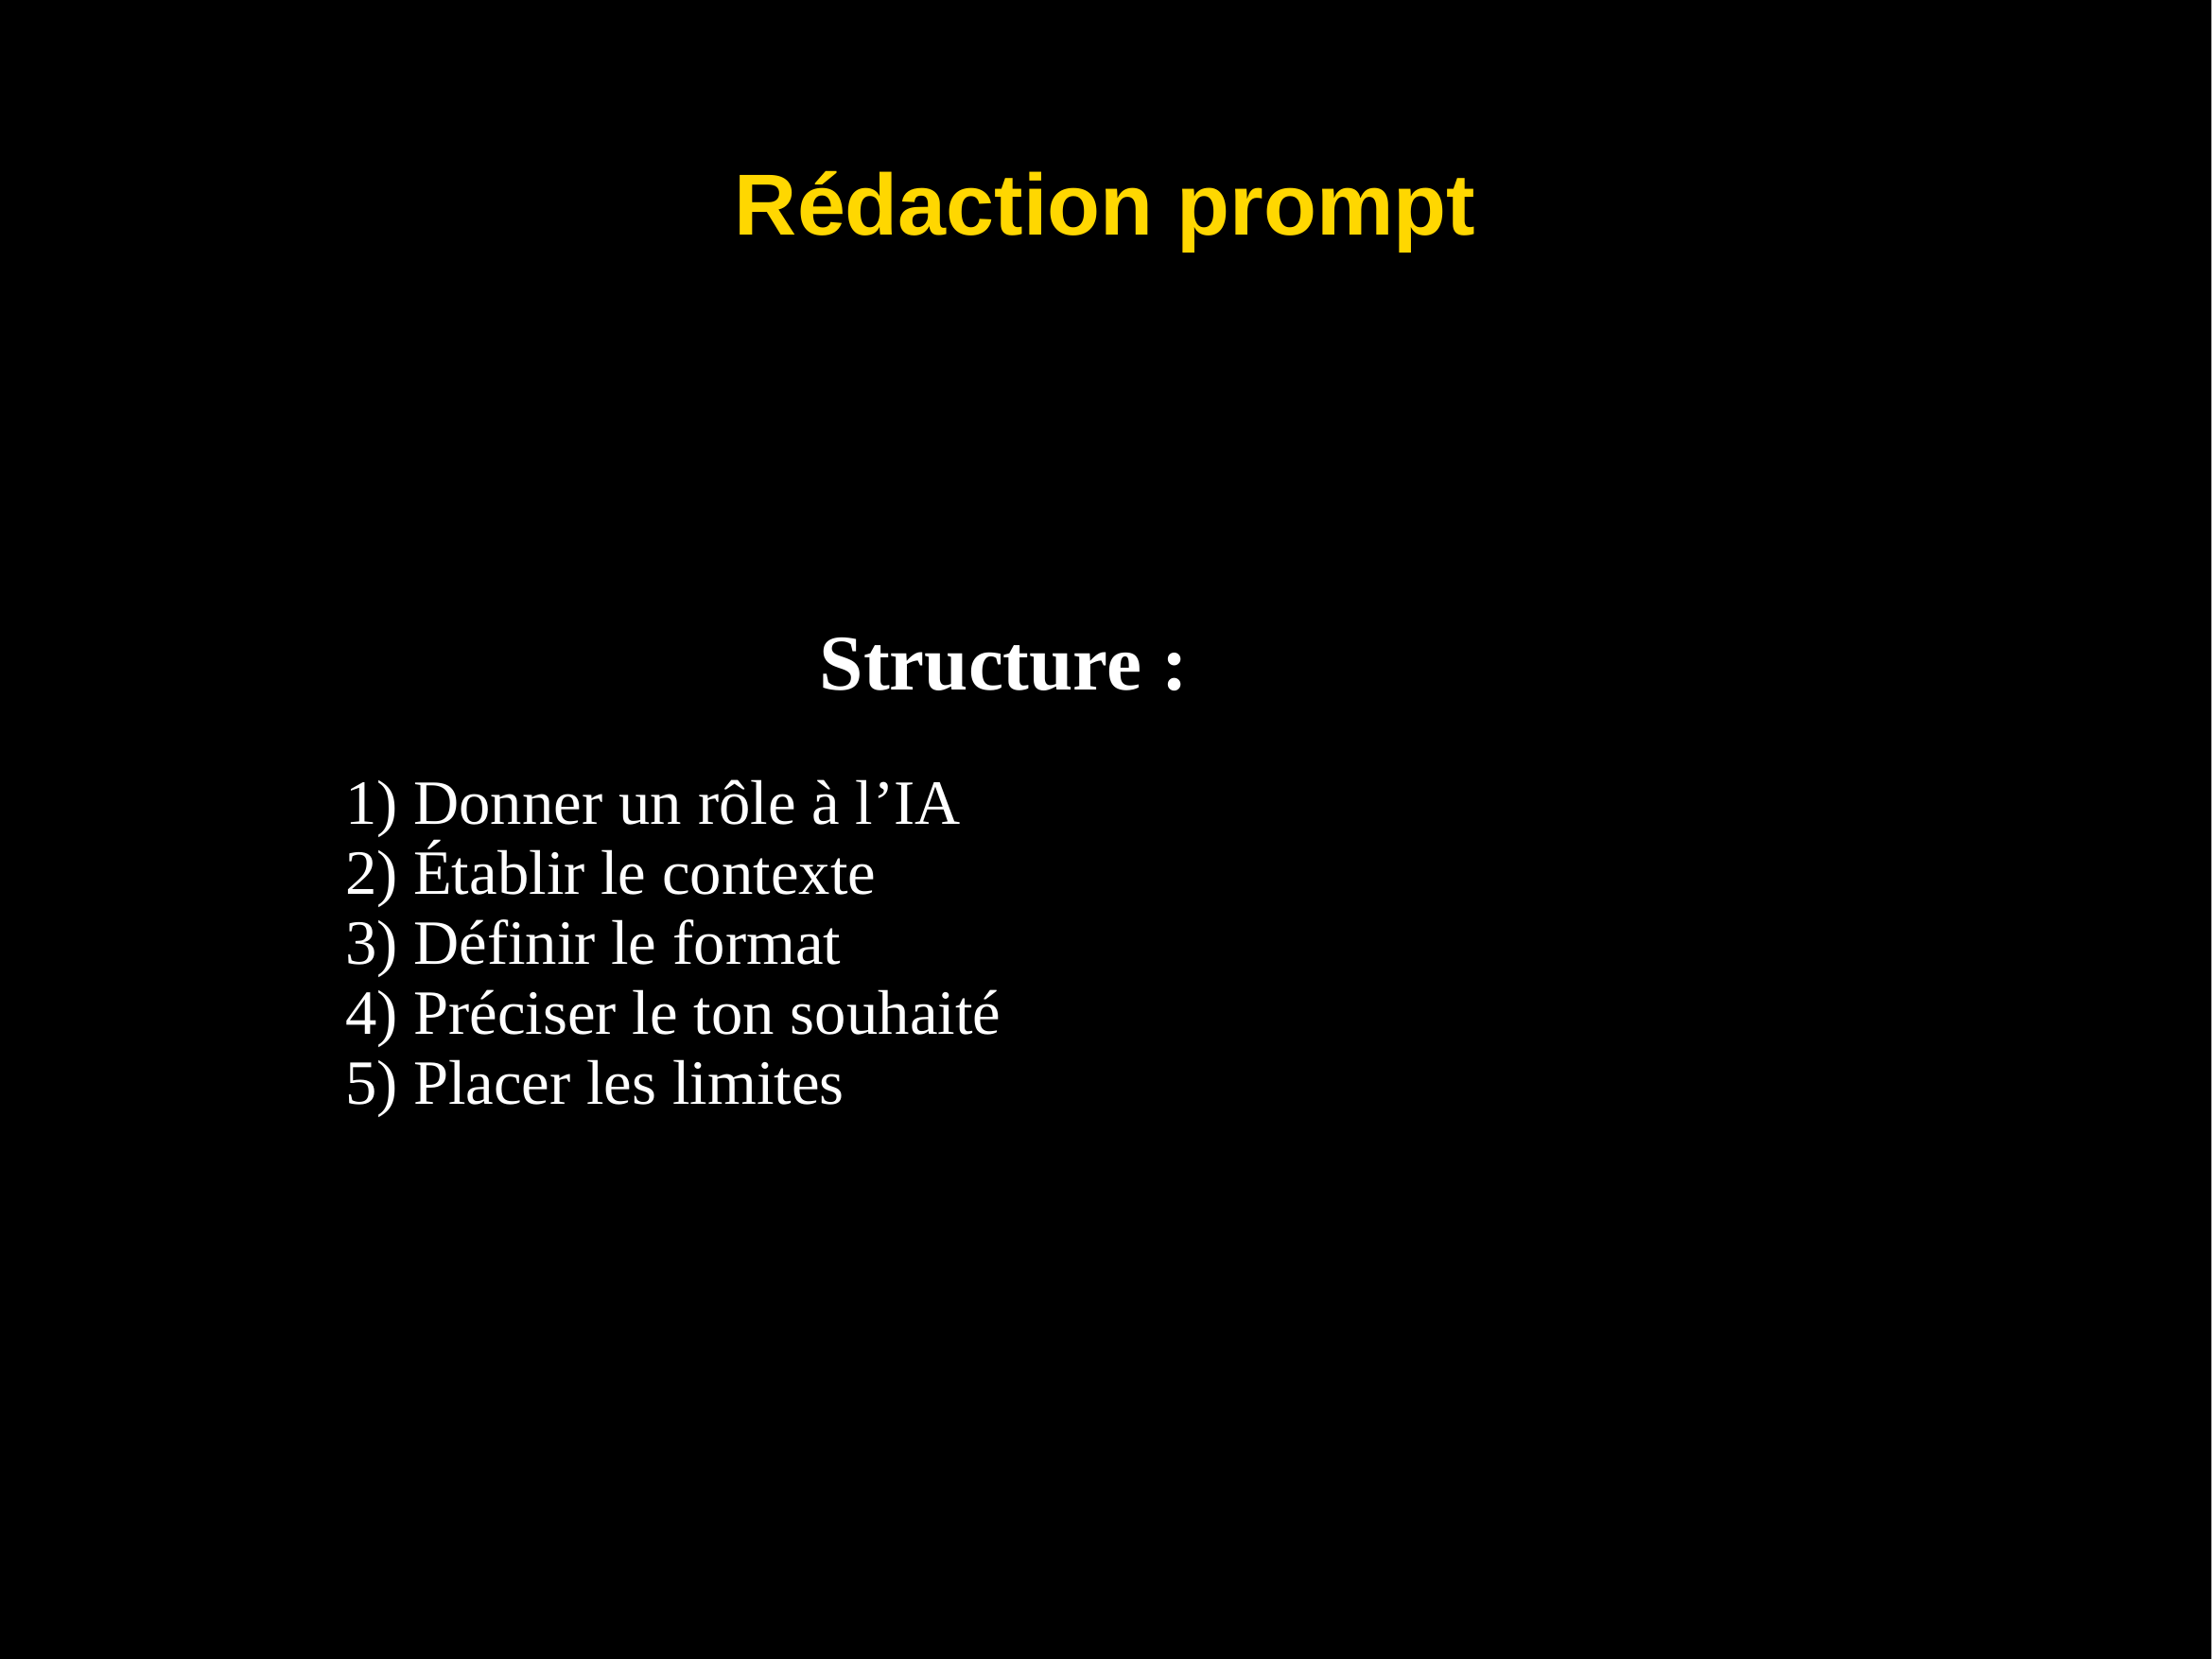

# Rédaction prompt
					Structure :
 Donner un rôle à lʼIA
 Établir le contexte
 Définir le format
 Préciser le ton souhaité
 Placer les limites